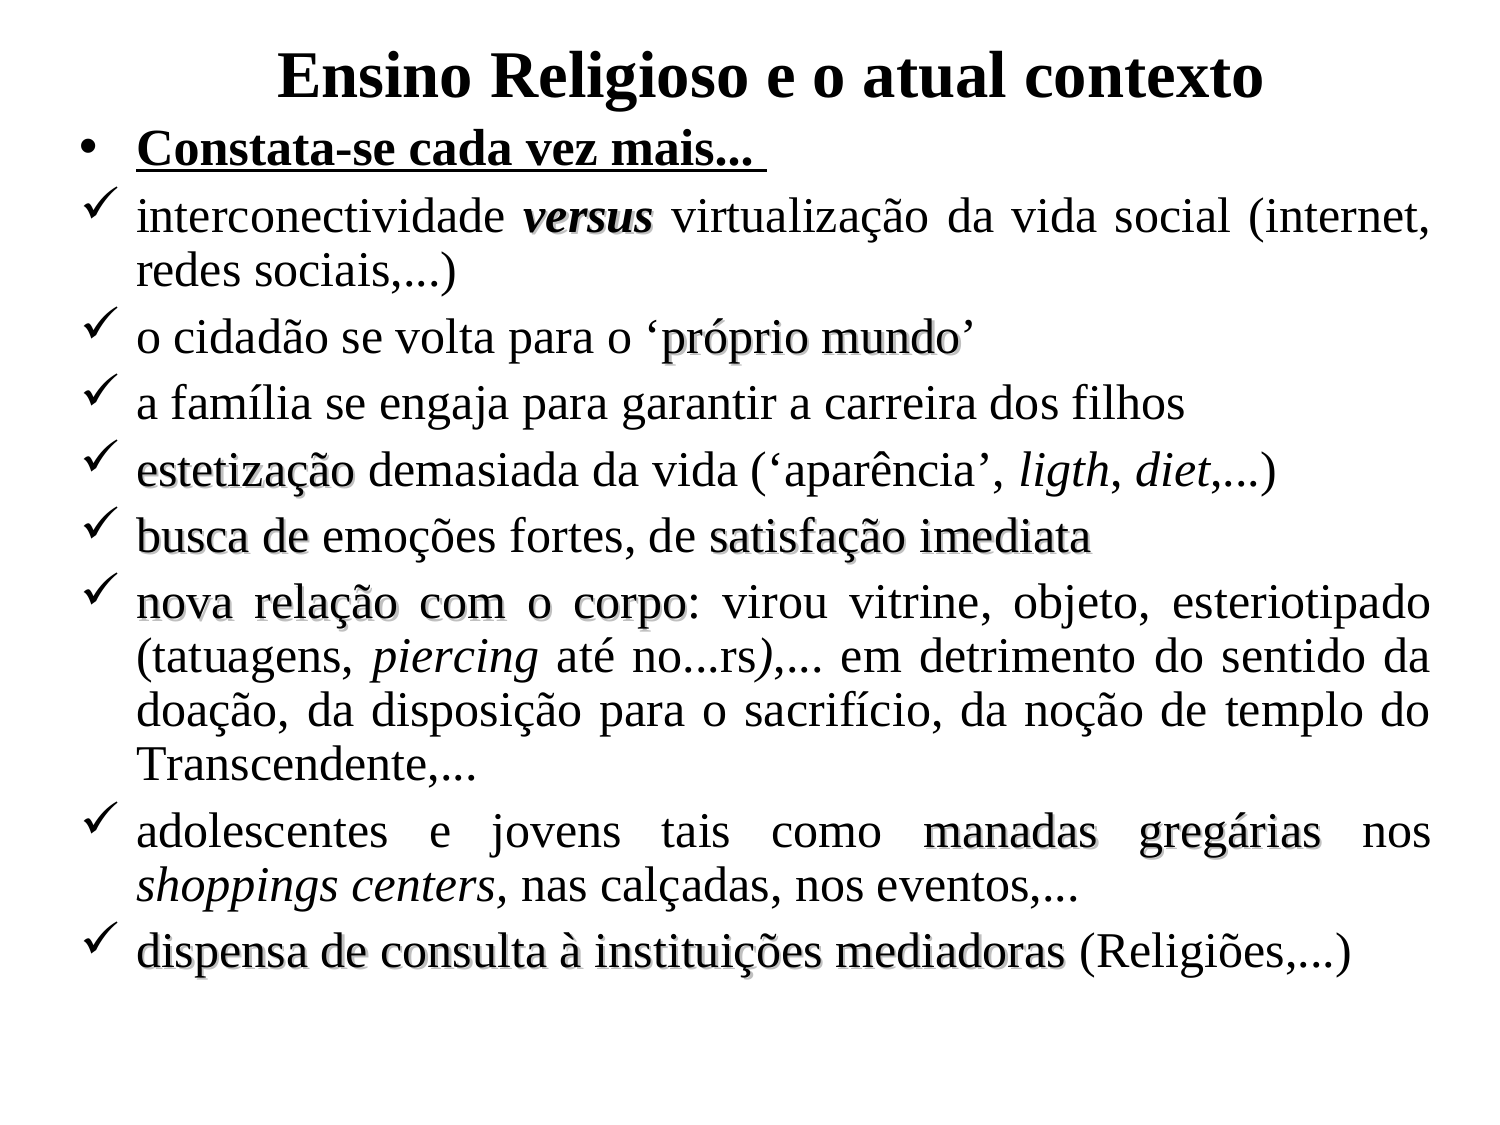

# Ensino Religioso e o atual contexto
Constata-se cada vez mais...
interconectividade versus virtualização da vida social (internet, redes sociais,...)
o cidadão se volta para o ‘próprio mundo’
a família se engaja para garantir a carreira dos filhos
estetização demasiada da vida (‘aparência’, ligth, diet,...)
busca de emoções fortes, de satisfação imediata
nova relação com o corpo: virou vitrine, objeto, esteriotipado (tatuagens, piercing até no...rs),... em detrimento do sentido da doação, da disposição para o sacrifício, da noção de templo do Transcendente,...
adolescentes e jovens tais como manadas gregárias nos shoppings centers, nas calçadas, nos eventos,...
dispensa de consulta à instituições mediadoras (Religiões,...)